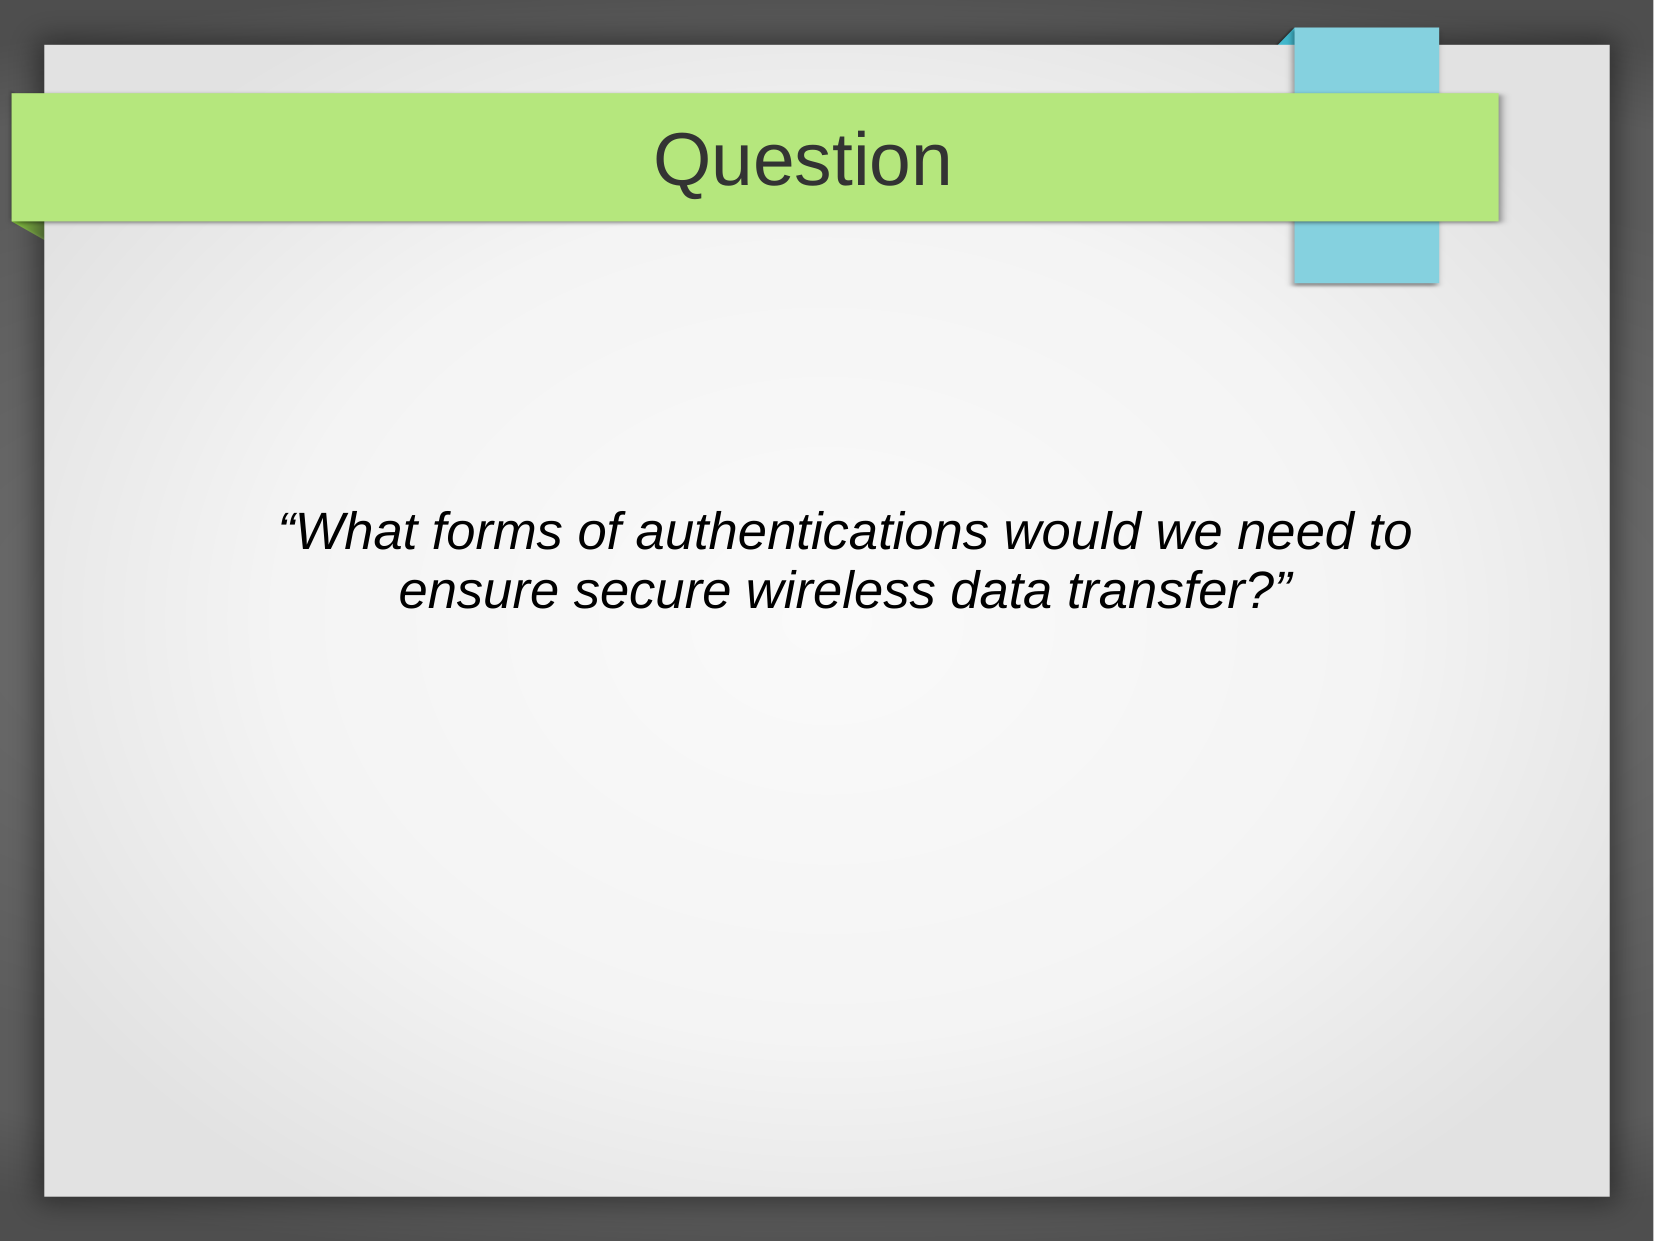

# Question
“What forms of authentications would we need to ensure secure wireless data transfer?”